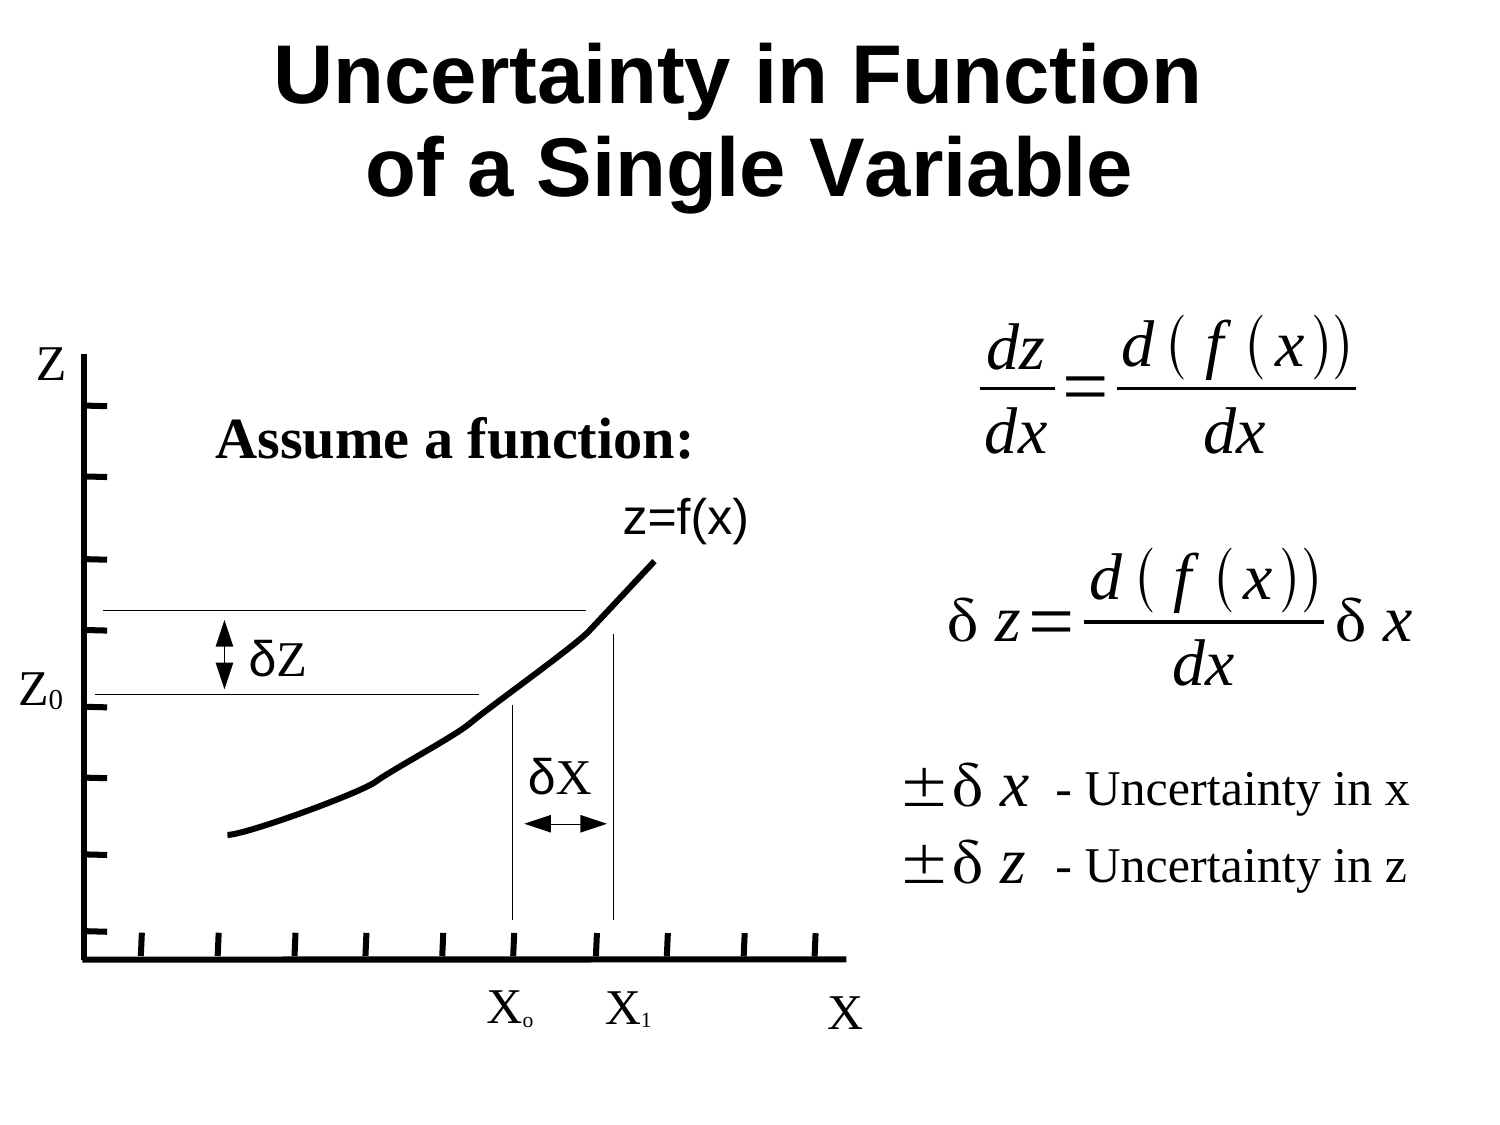

Uncertainty in Function
of a Single Variable
Z
Assume a function:
z=f(x)
δZ
Z0
δX
- Uncertainty in x
- Uncertainty in z
Xo
X1
X